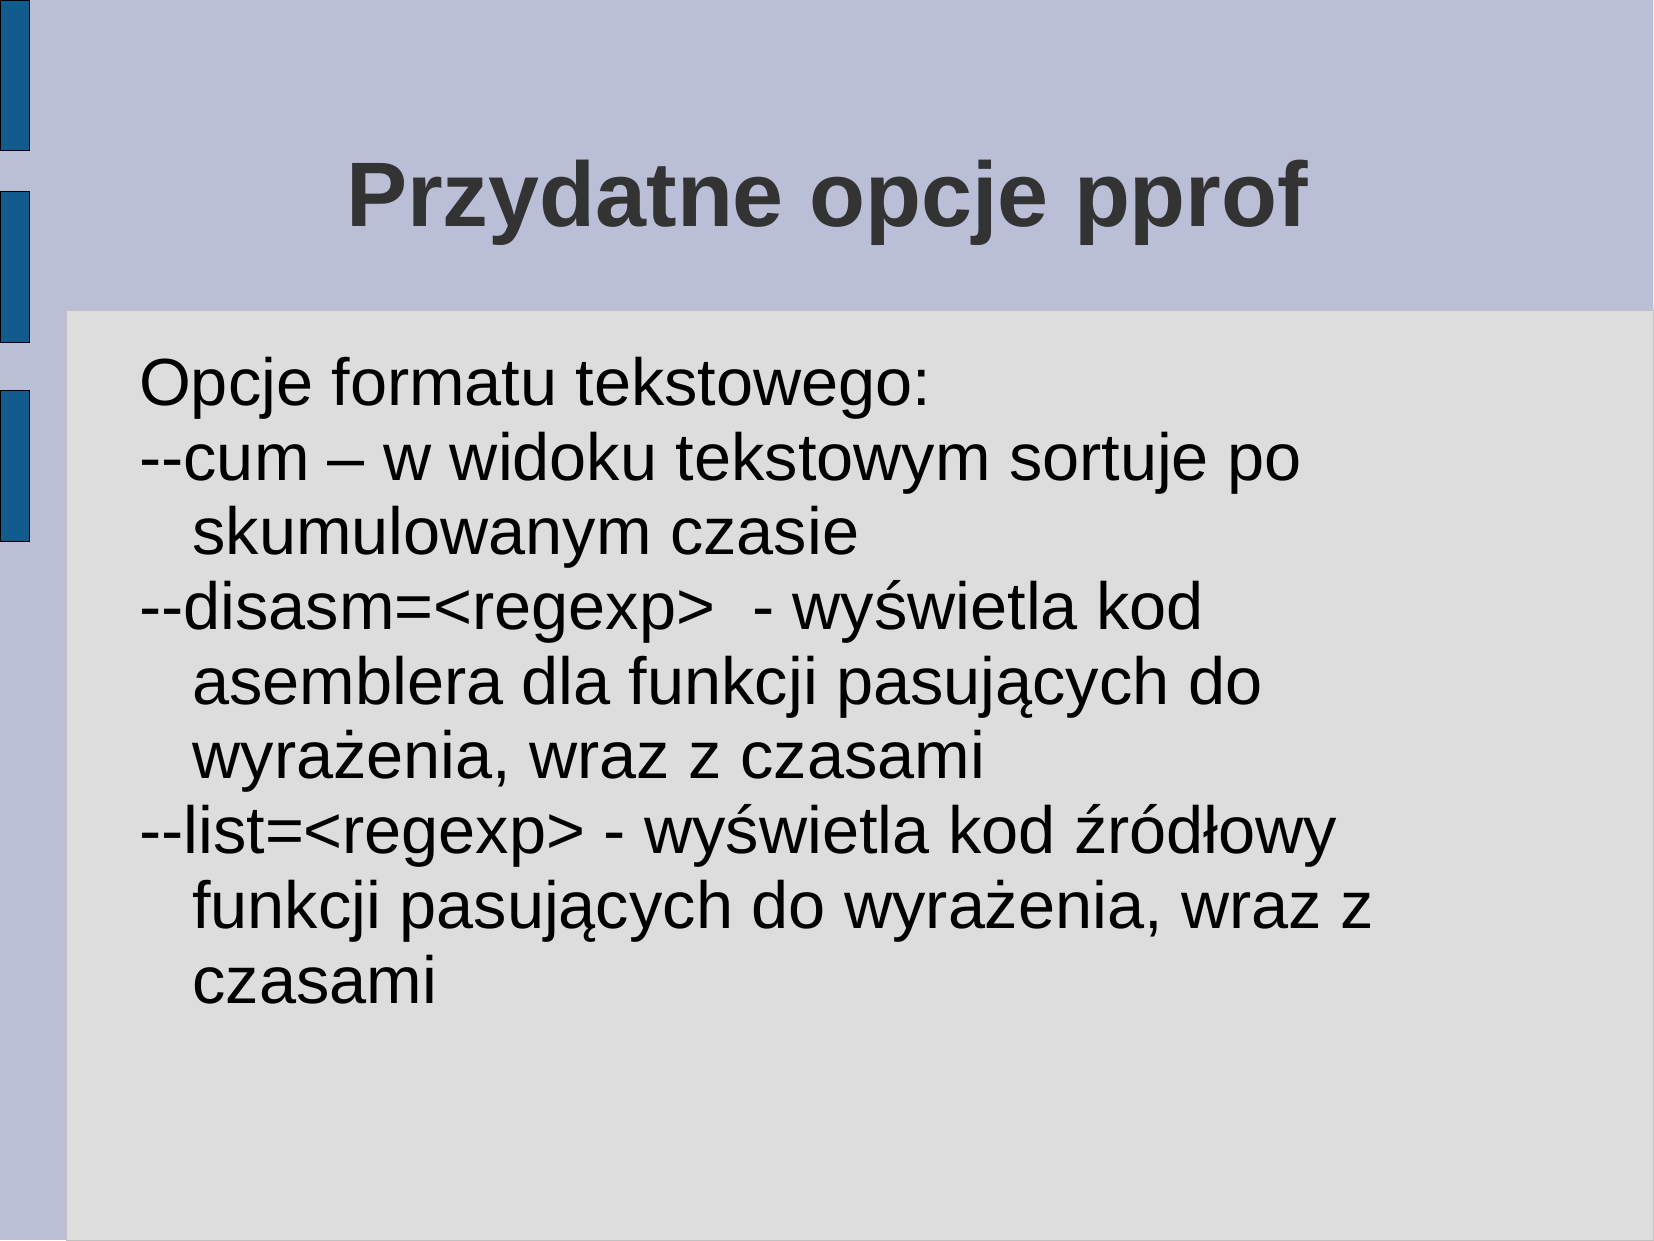

# Przydatne opcje pprof
Opcje formatu tekstowego:
--cum – w widoku tekstowym sortuje po skumulowanym czasie
--disasm=<regexp> - wyświetla kod asemblera dla funkcji pasujących do wyrażenia, wraz z czasami
--list=<regexp> - wyświetla kod źródłowy funkcji pasujących do wyrażenia, wraz z czasami